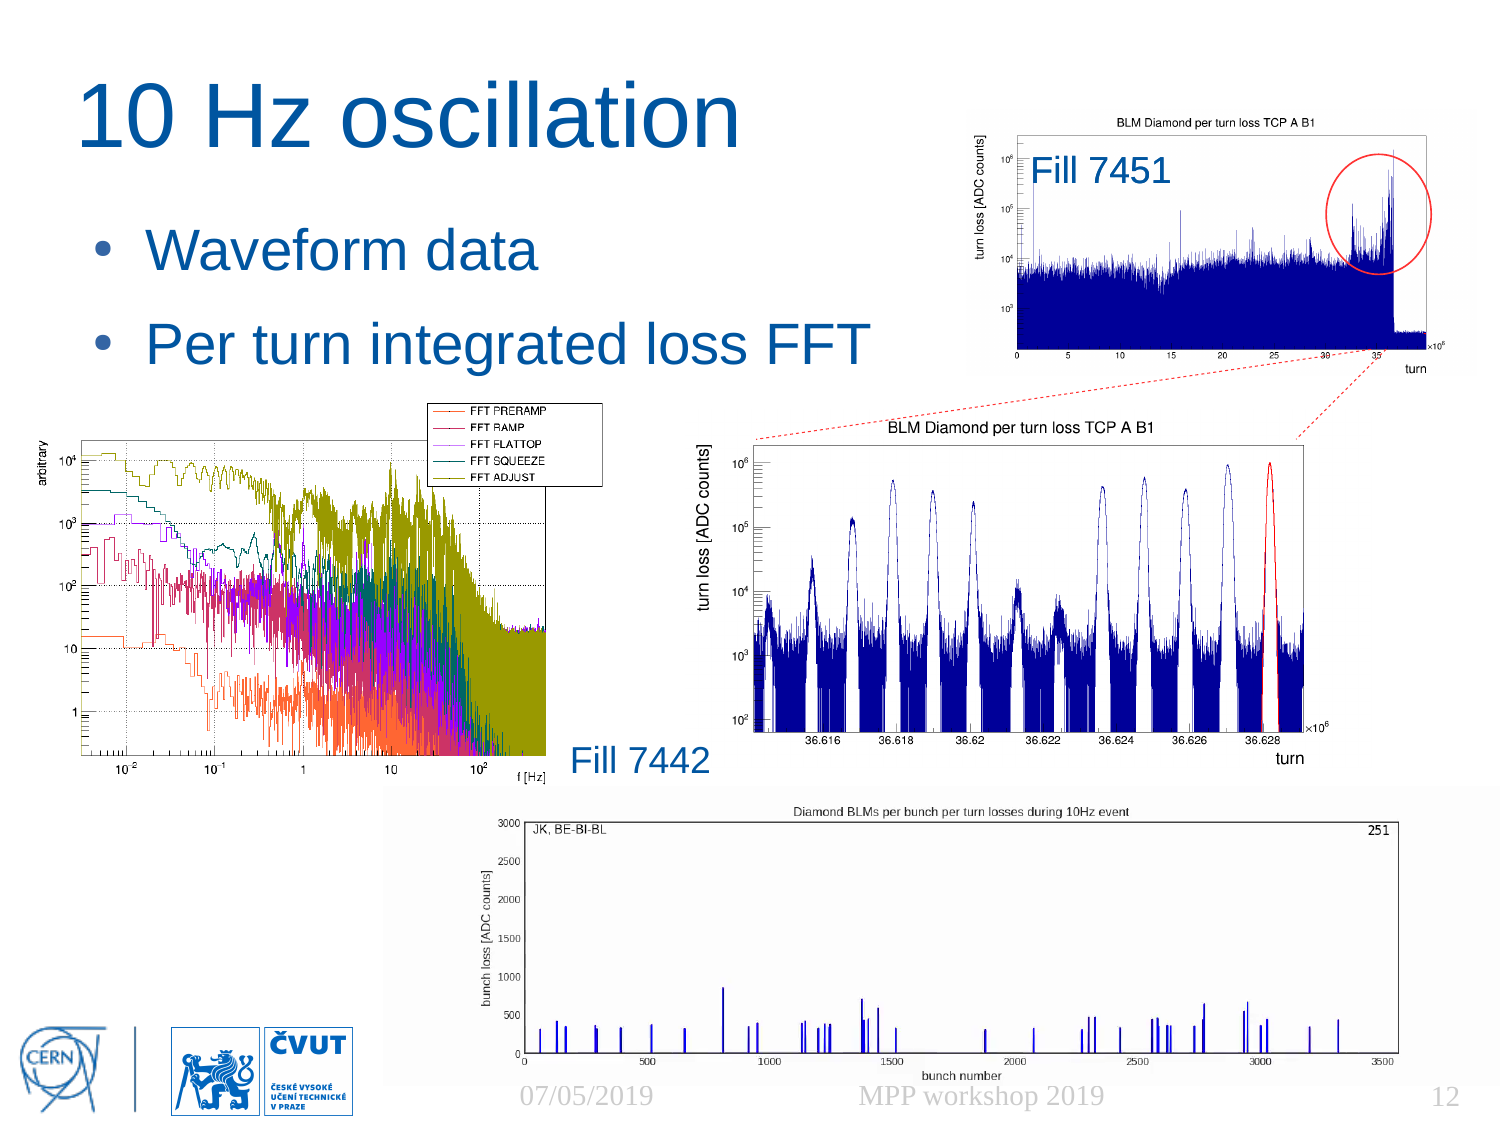

# 10 Hz oscillation
Fill 7451
Fill 7451
Waveform data
Per turn integrated loss FFT
Fill 7442